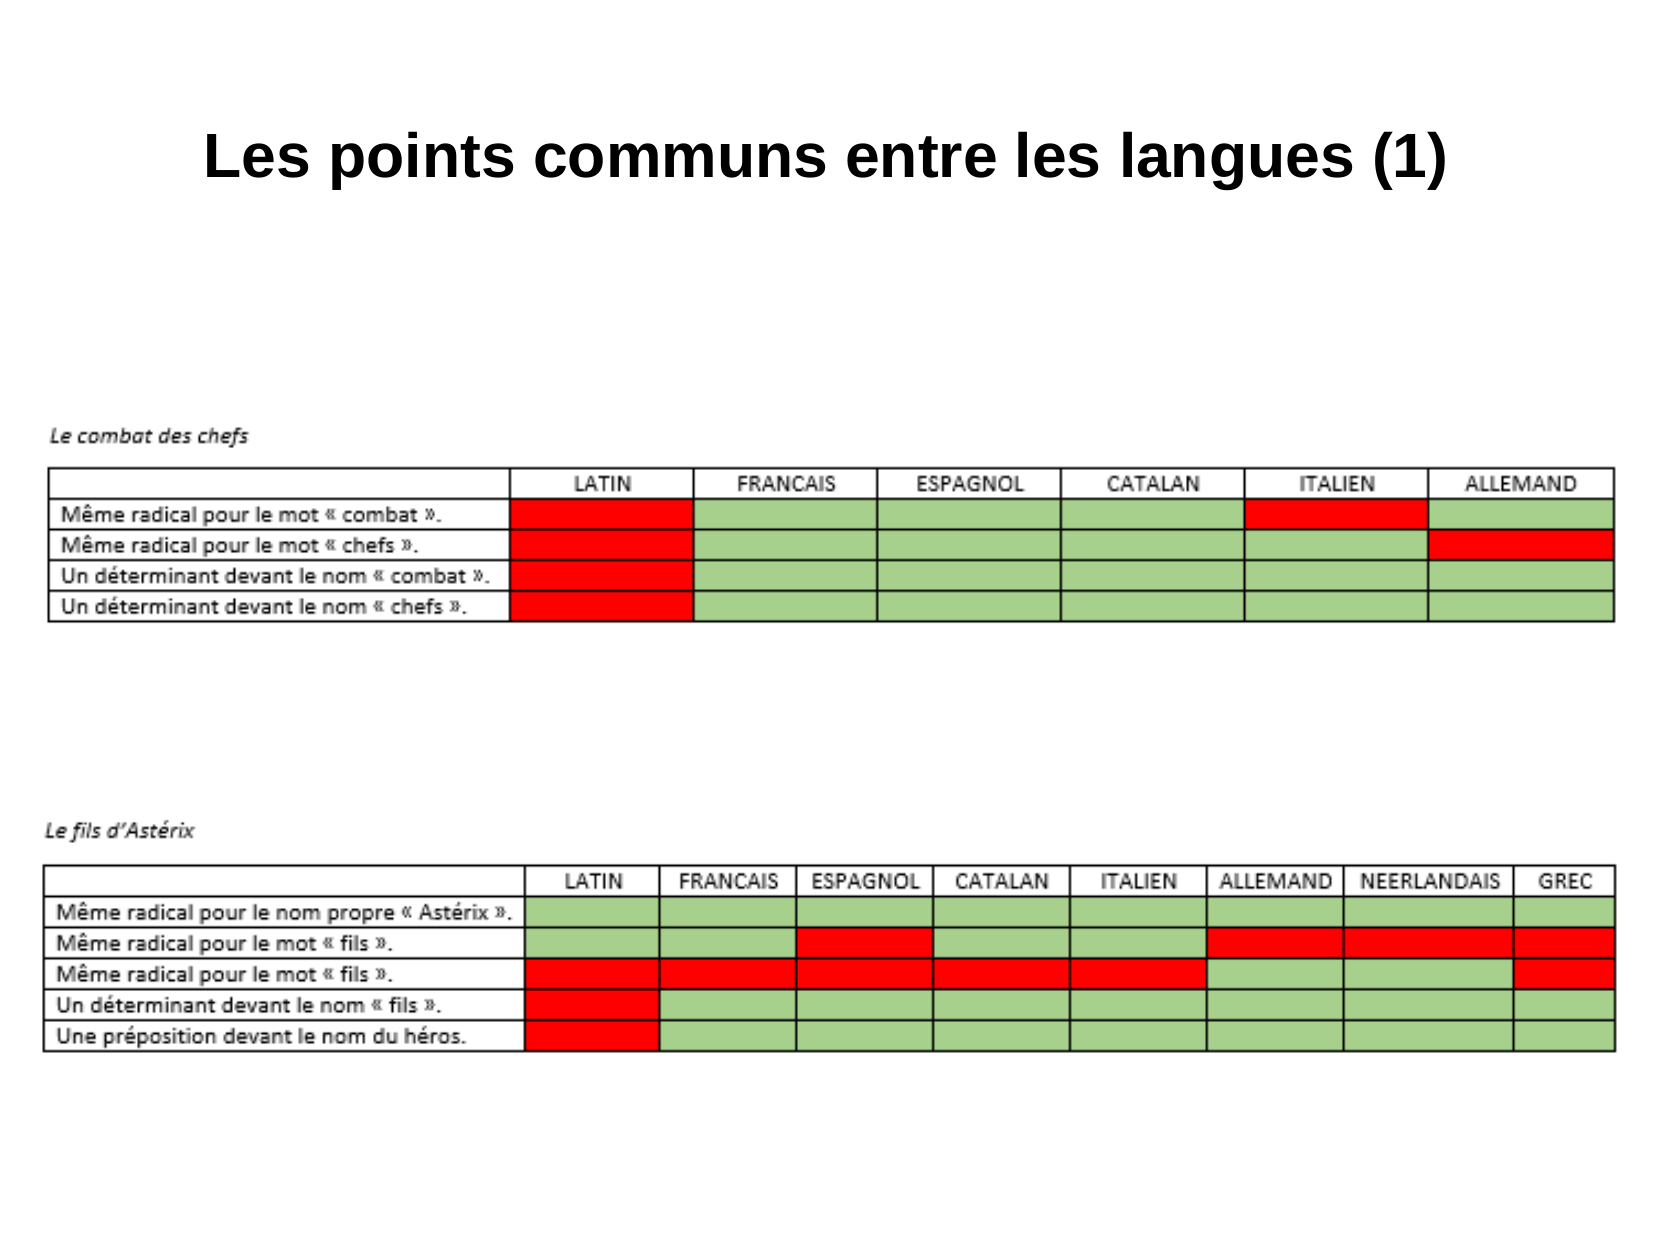

# Les points communs entre les langues (1)